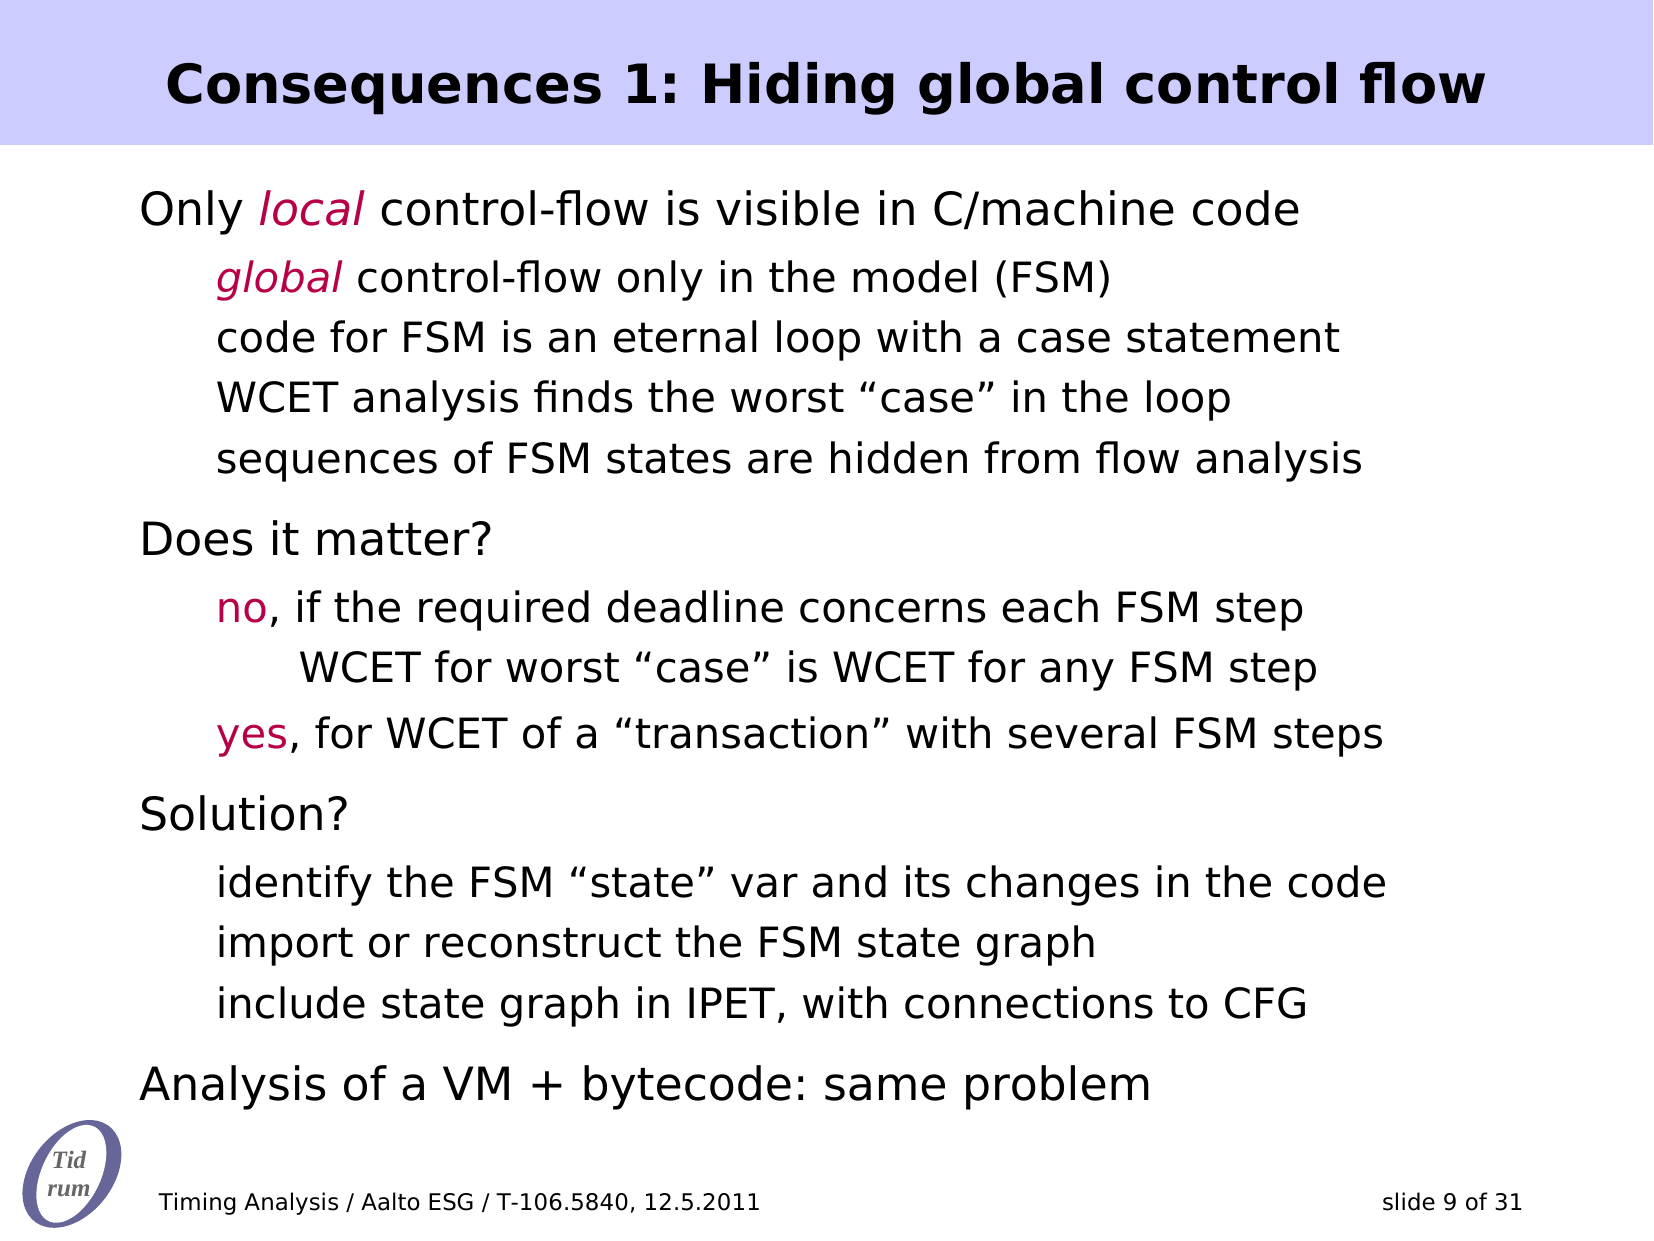

# Consequences 1: Hiding global control flow
Only local control-flow is visible in C/machine code
global control-flow only in the model (FSM)
code for FSM is an eternal loop with a case statement
WCET analysis finds the worst “case” in the loop
sequences of FSM states are hidden from flow analysis
Does it matter?
no, if the required deadline concerns each FSM step
WCET for worst “case” is WCET for any FSM step
yes, for WCET of a “transaction” with several FSM steps
Solution?
identify the FSM “state” var and its changes in the code
import or reconstruct the FSM state graph
include state graph in IPET, with connections to CFG
Analysis of a VM + bytecode: same problem